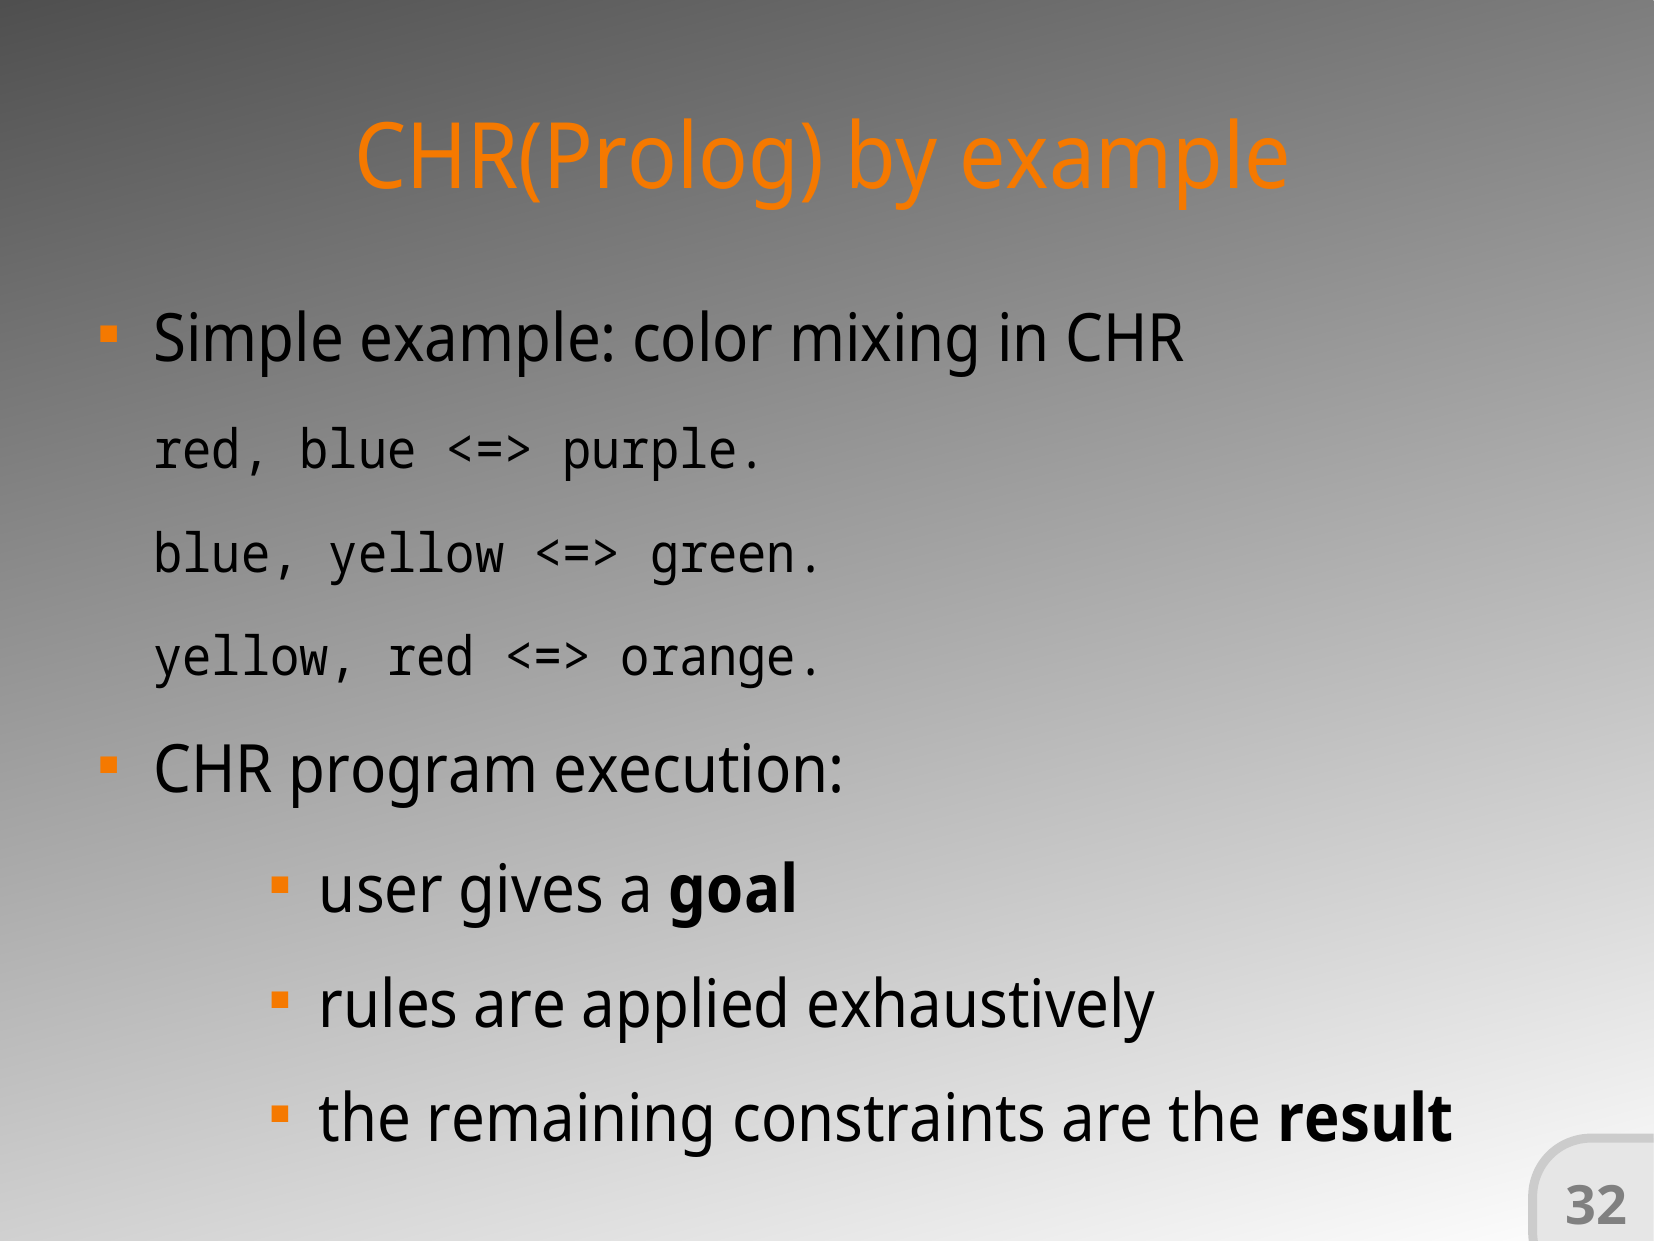

# CHR(Prolog) by example
Simple example: color mixing in CHR
red, blue <=> purple.
blue, yellow <=> green.
yellow, red <=> orange.
CHR program execution:
user gives a goal
rules are applied exhaustively
the remaining constraints are the result
32